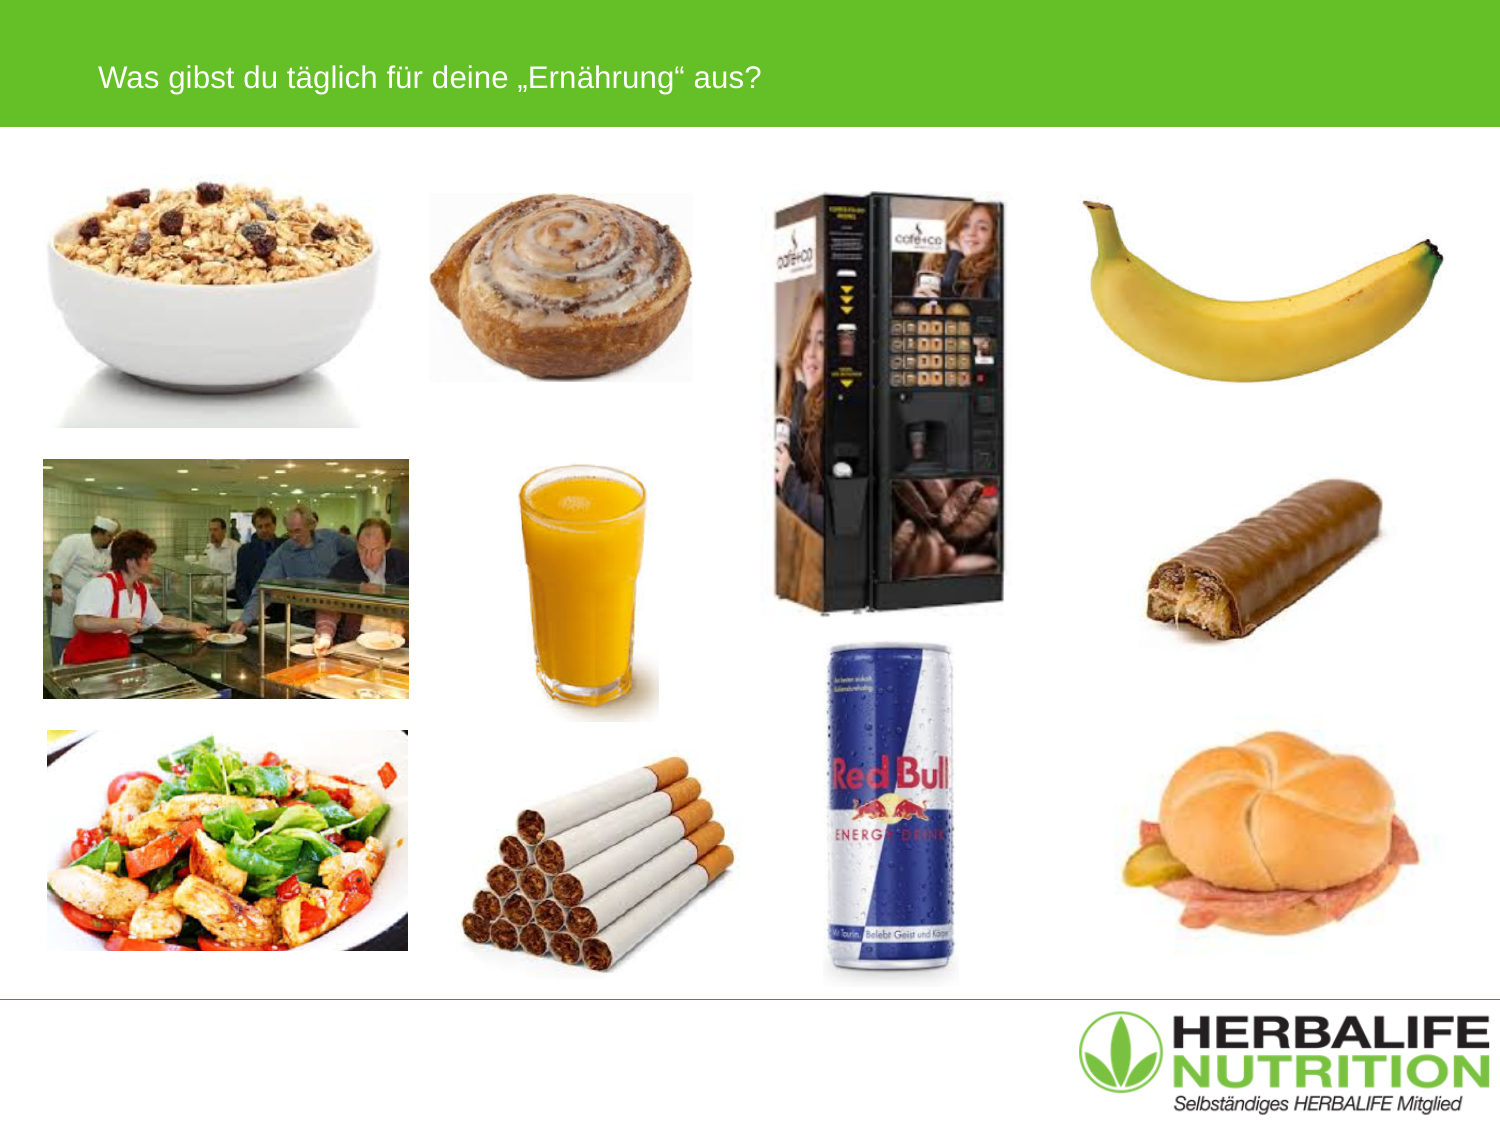

# Was gibst du täglich für deine „Ernährung“ aus?